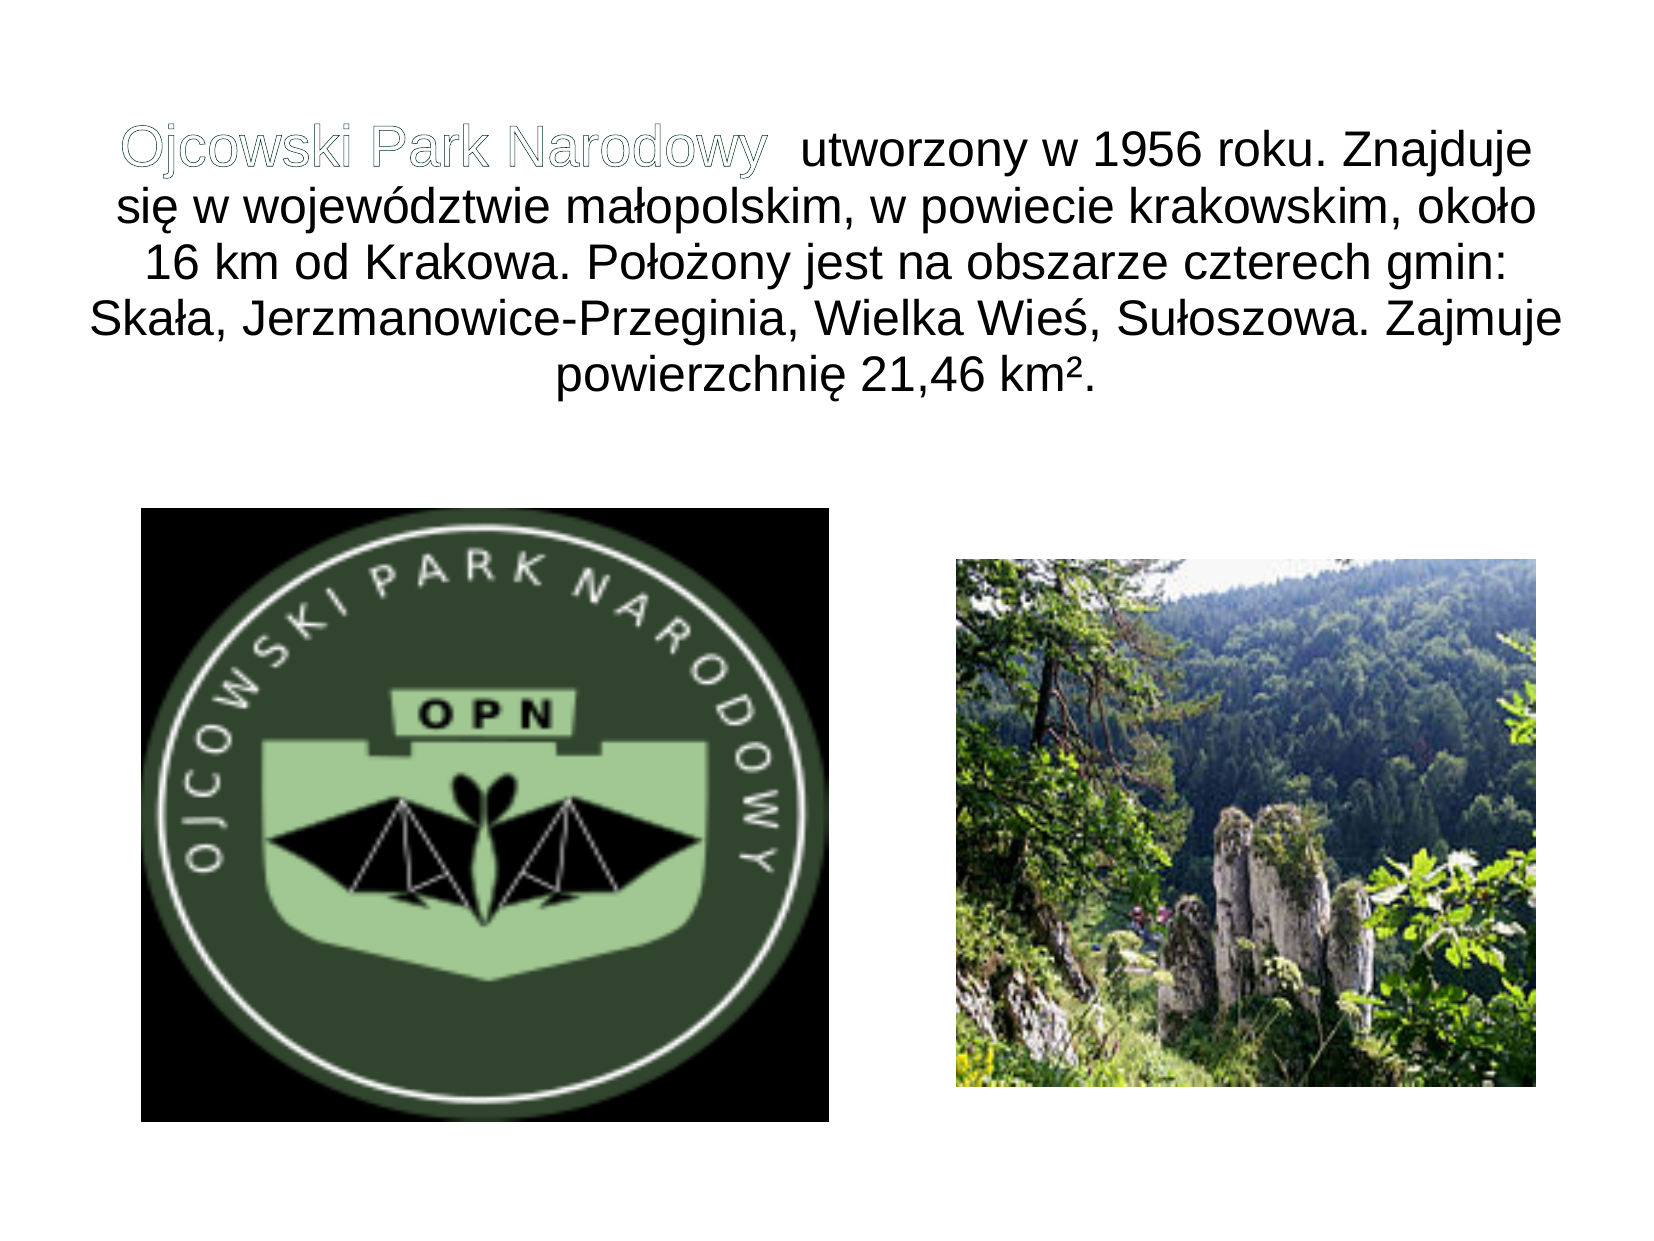

# Ojcowski Park Narodowy utworzony w 1956 roku. Znajduje się w województwie małopolskim, w powiecie krakowskim, około 16 km od Krakowa. Położony jest na obszarze czterech gmin: Skała, Jerzmanowice-Przeginia, Wielka Wieś, Sułoszowa. Zajmuje powierzchnię 21,46 km².